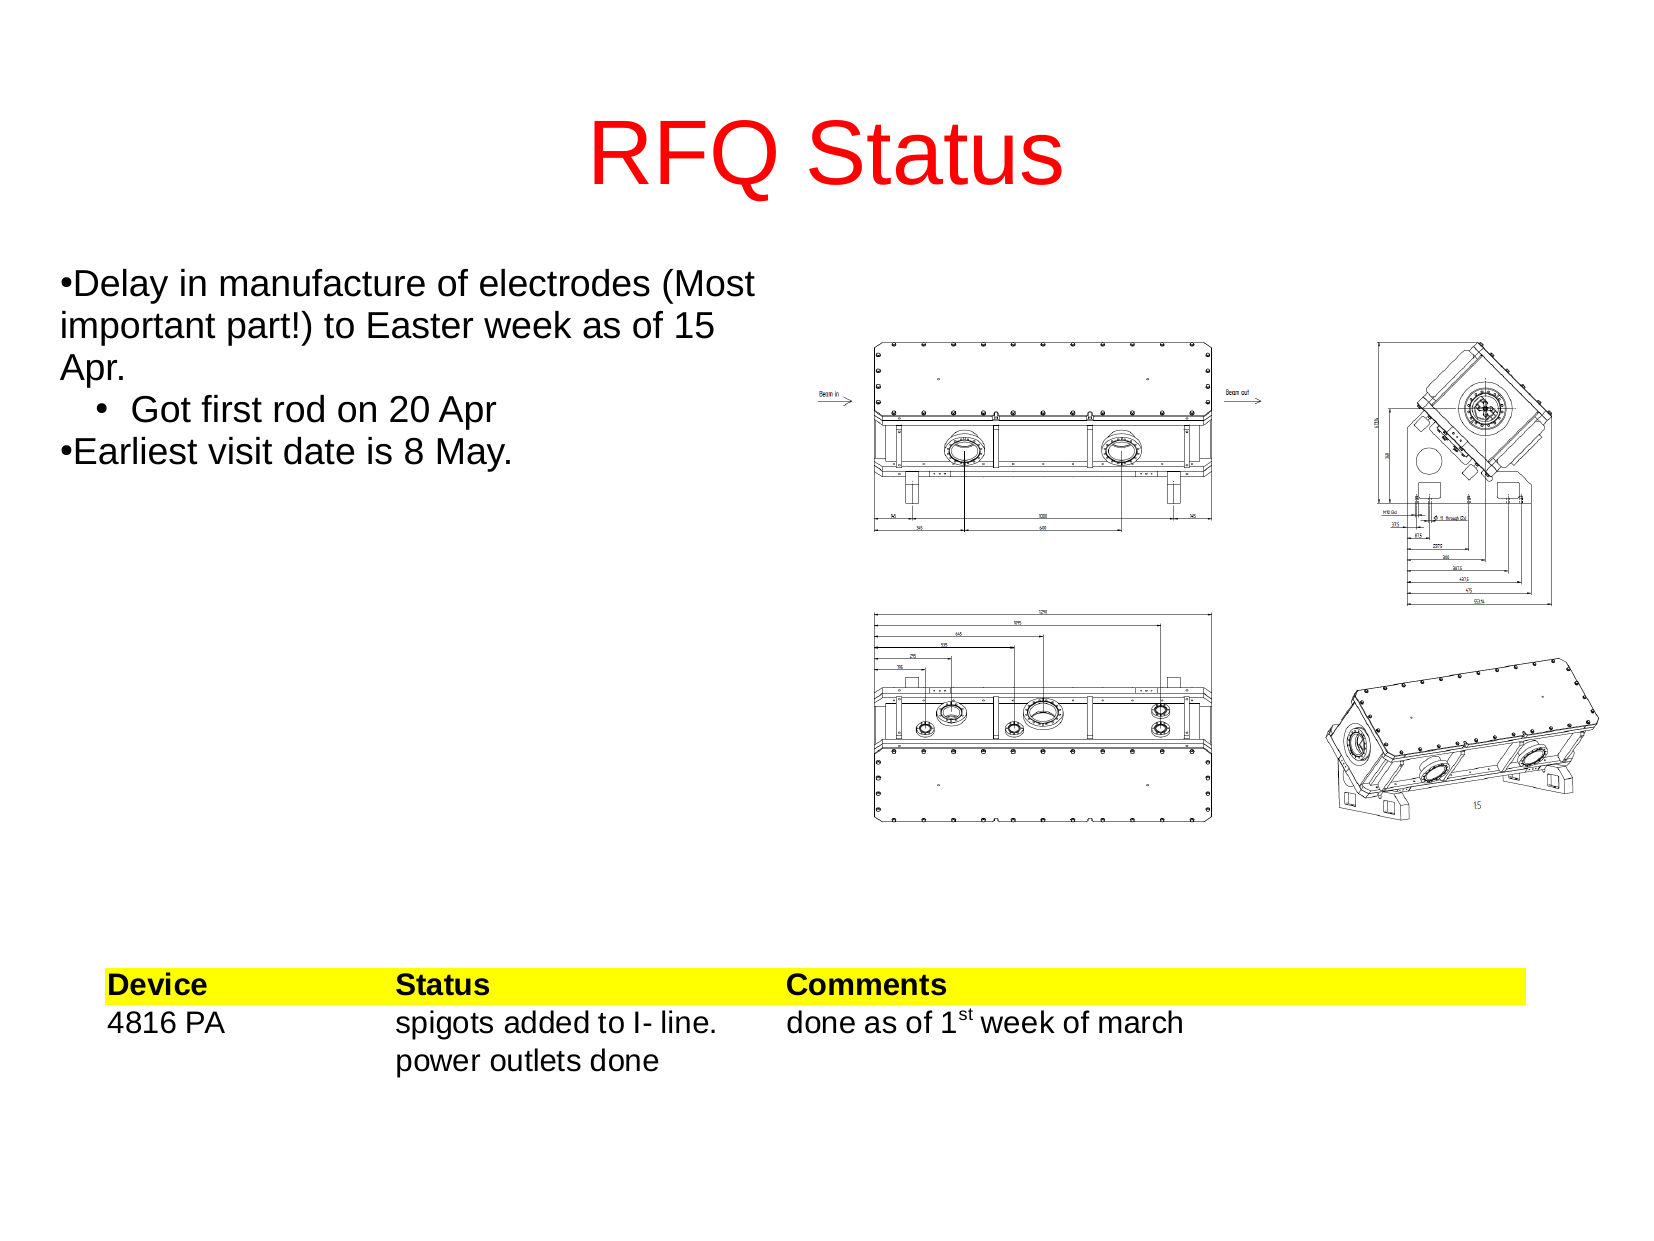

# RFQ Status
Delay in manufacture of electrodes (Most important part!) to Easter week as of 15 Apr.
Got first rod on 20 Apr
Earliest visit date is 8 May.